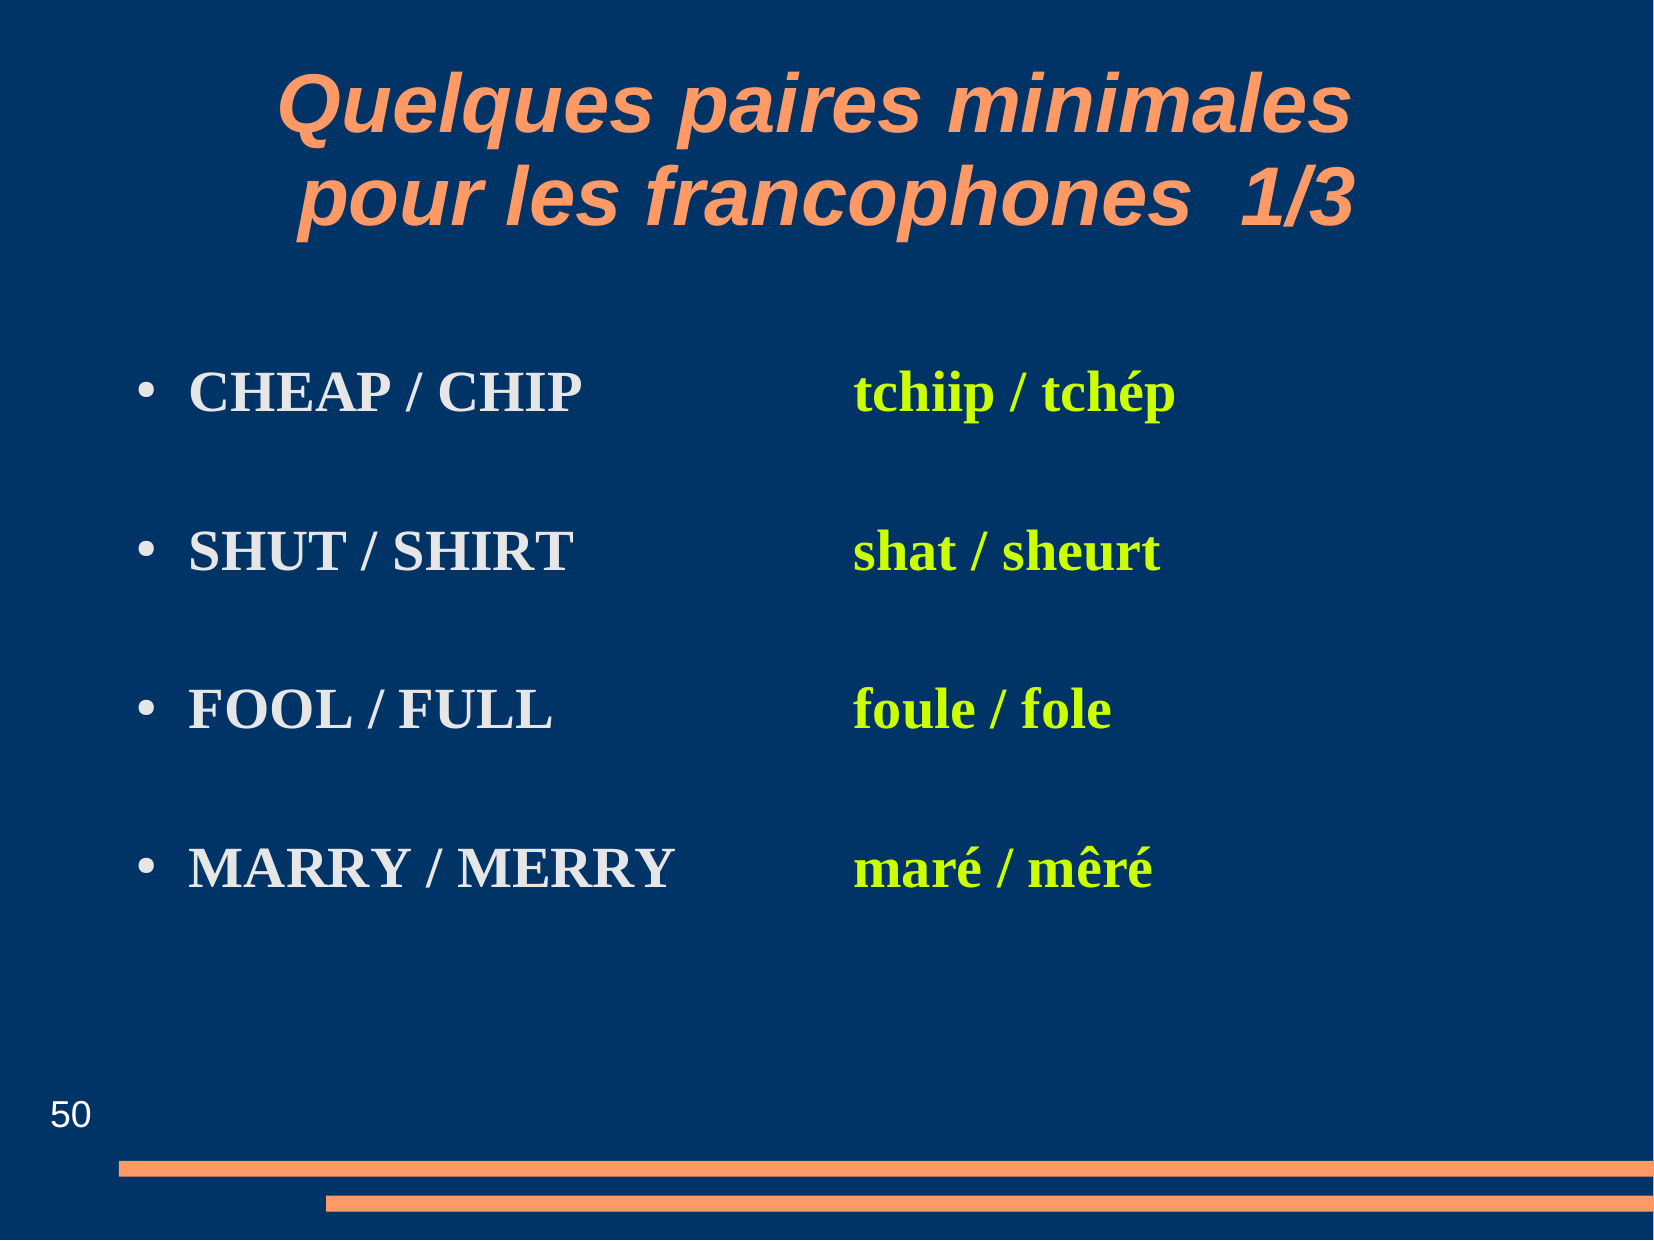

# Quelques paires minimales pour les francophones 1/3
CHEAP / CHIP				tchiip / tchép
SHUT / SHIRT				shat / sheurt
FOOL / FULL					foule / fole
MARRY / MERRY			maré / mêré